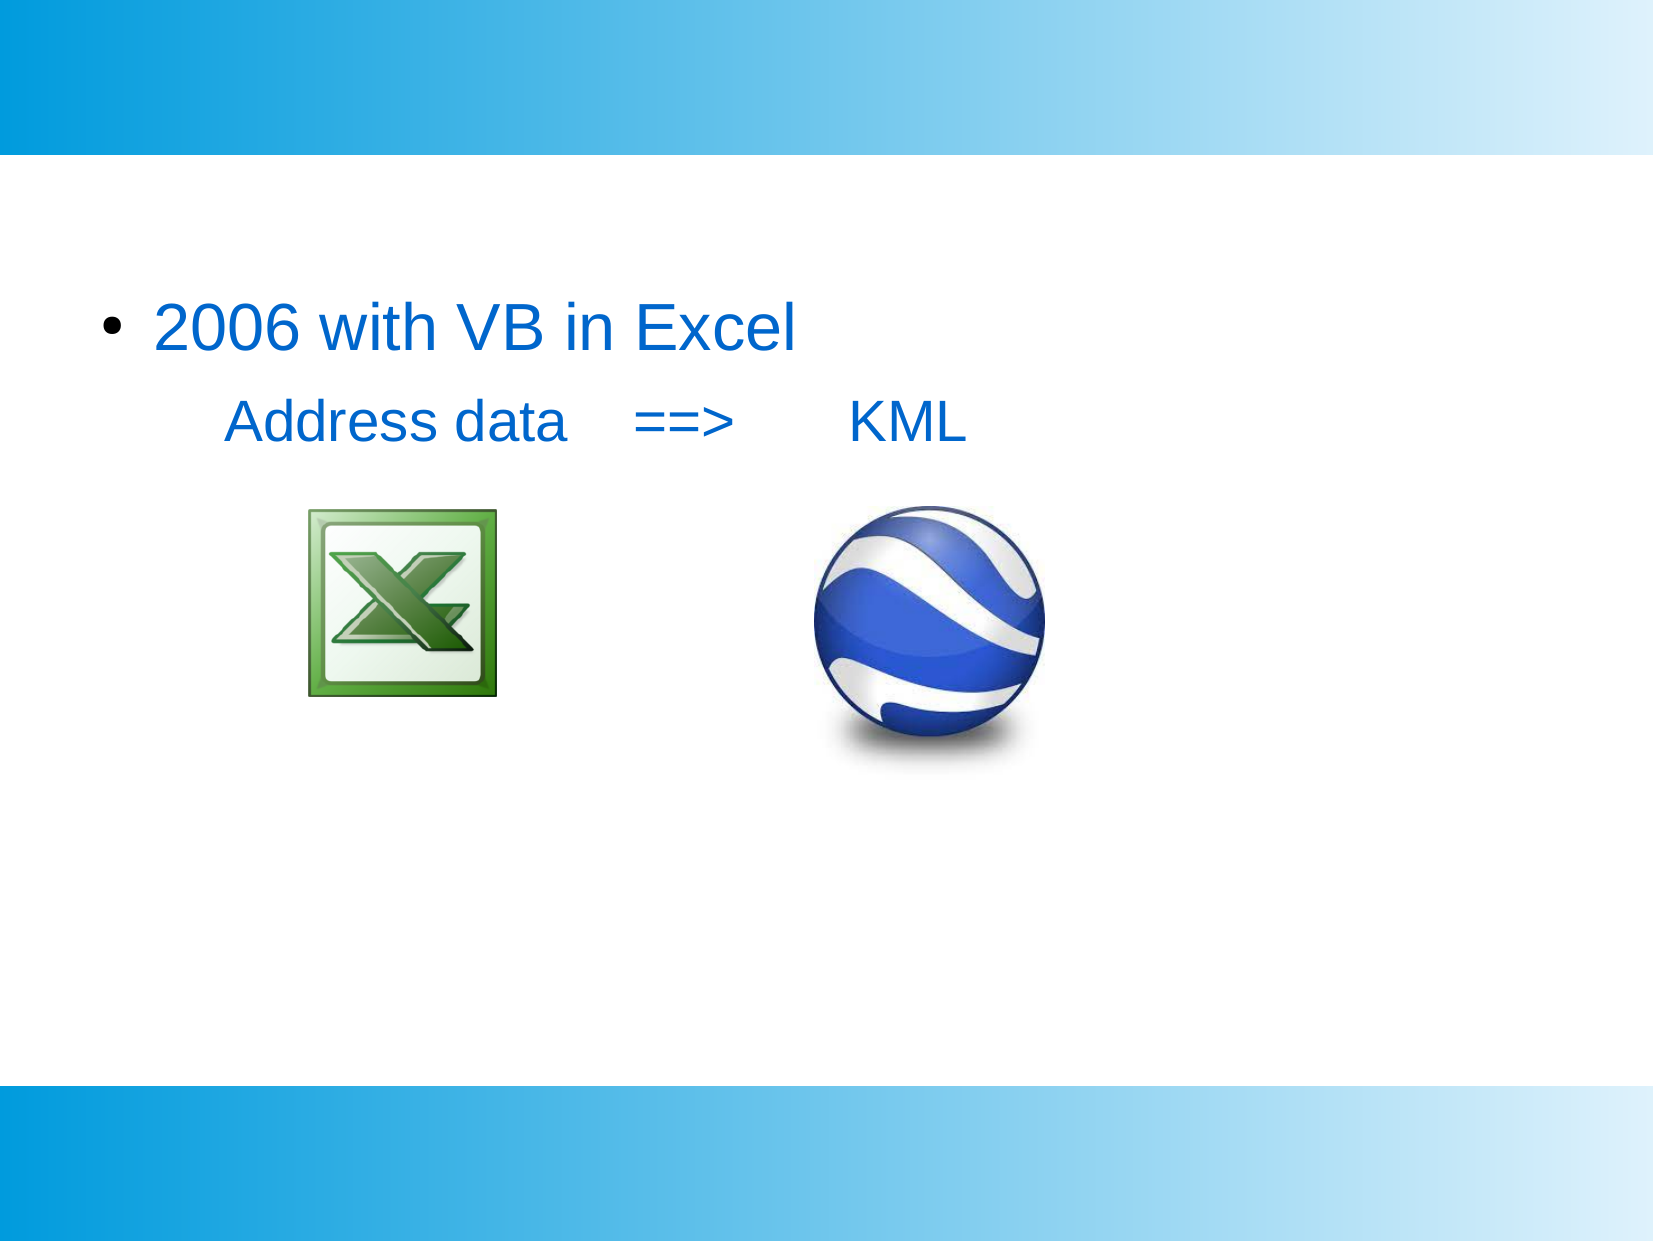

#
2006 with VB in Excel
Address data ==> KML